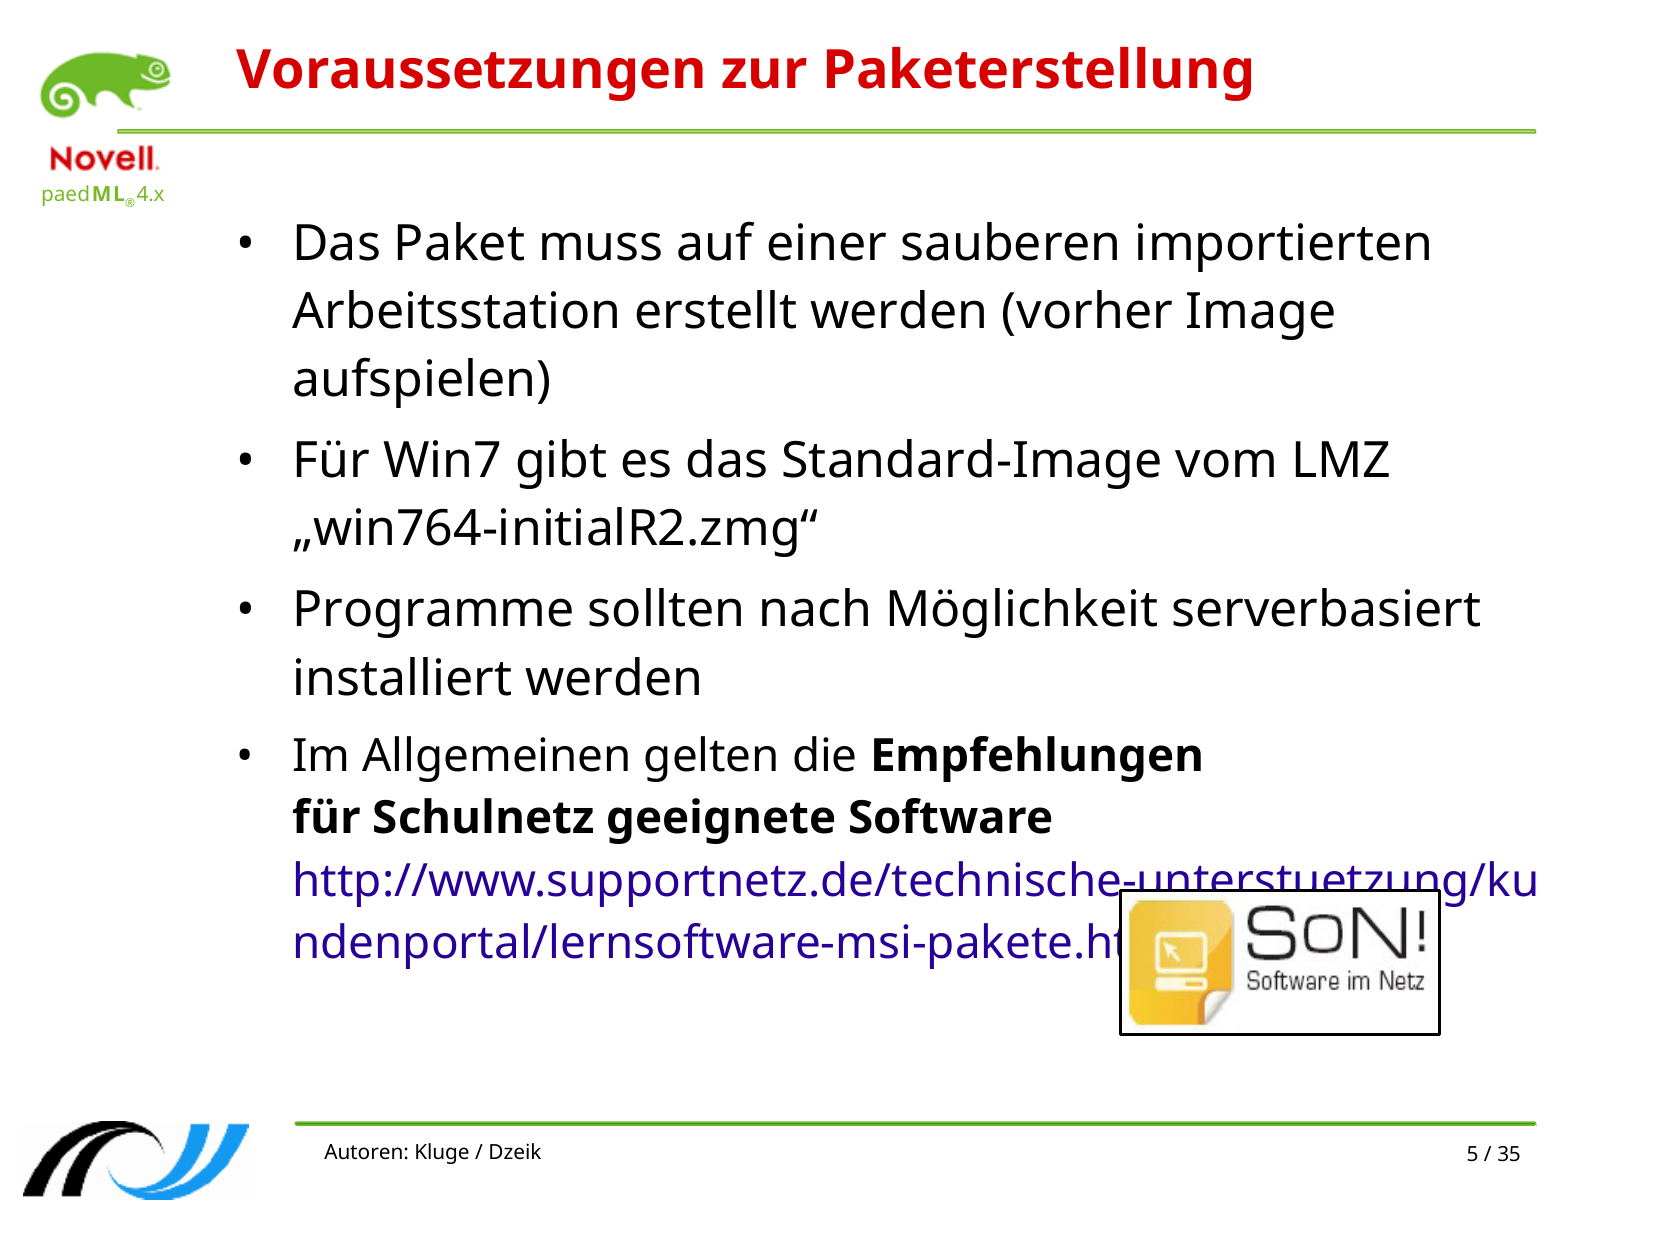

# Voraussetzungen zur Paketerstellung
Das Paket muss auf einer sauberen importierten Arbeitsstation erstellt werden (vorher Image aufspielen)
Für Win7 gibt es das Standard-Image vom LMZ „win764-initialR2.zmg“
Programme sollten nach Möglichkeit serverbasiert installiert werden
Im Allgemeinen gelten die Empfehlungen
für Schulnetz geeignete Software
http://www.supportnetz.de/technische-unterstuetzung/kundenportal/lernsoftware-msi-pakete.html
Autoren: Kluge / Dzeik
5